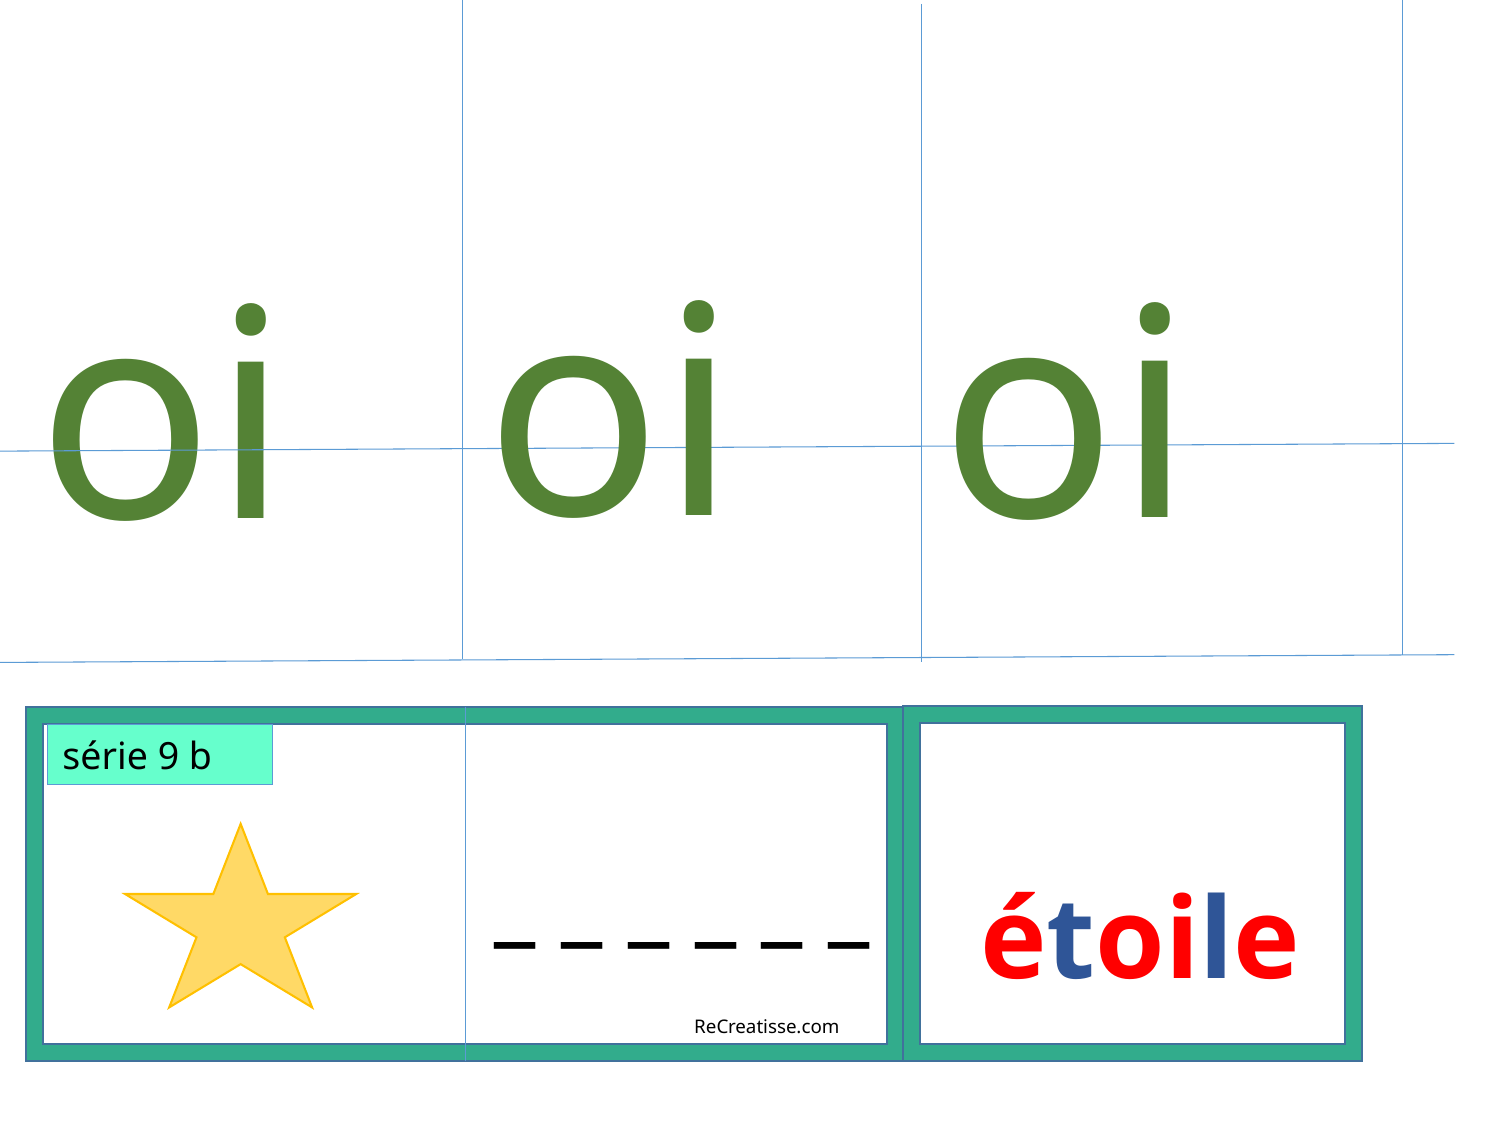

oi
oi
oi
série 9 b
_ _ _ _ _ _
étoile
ReCreatisse.com